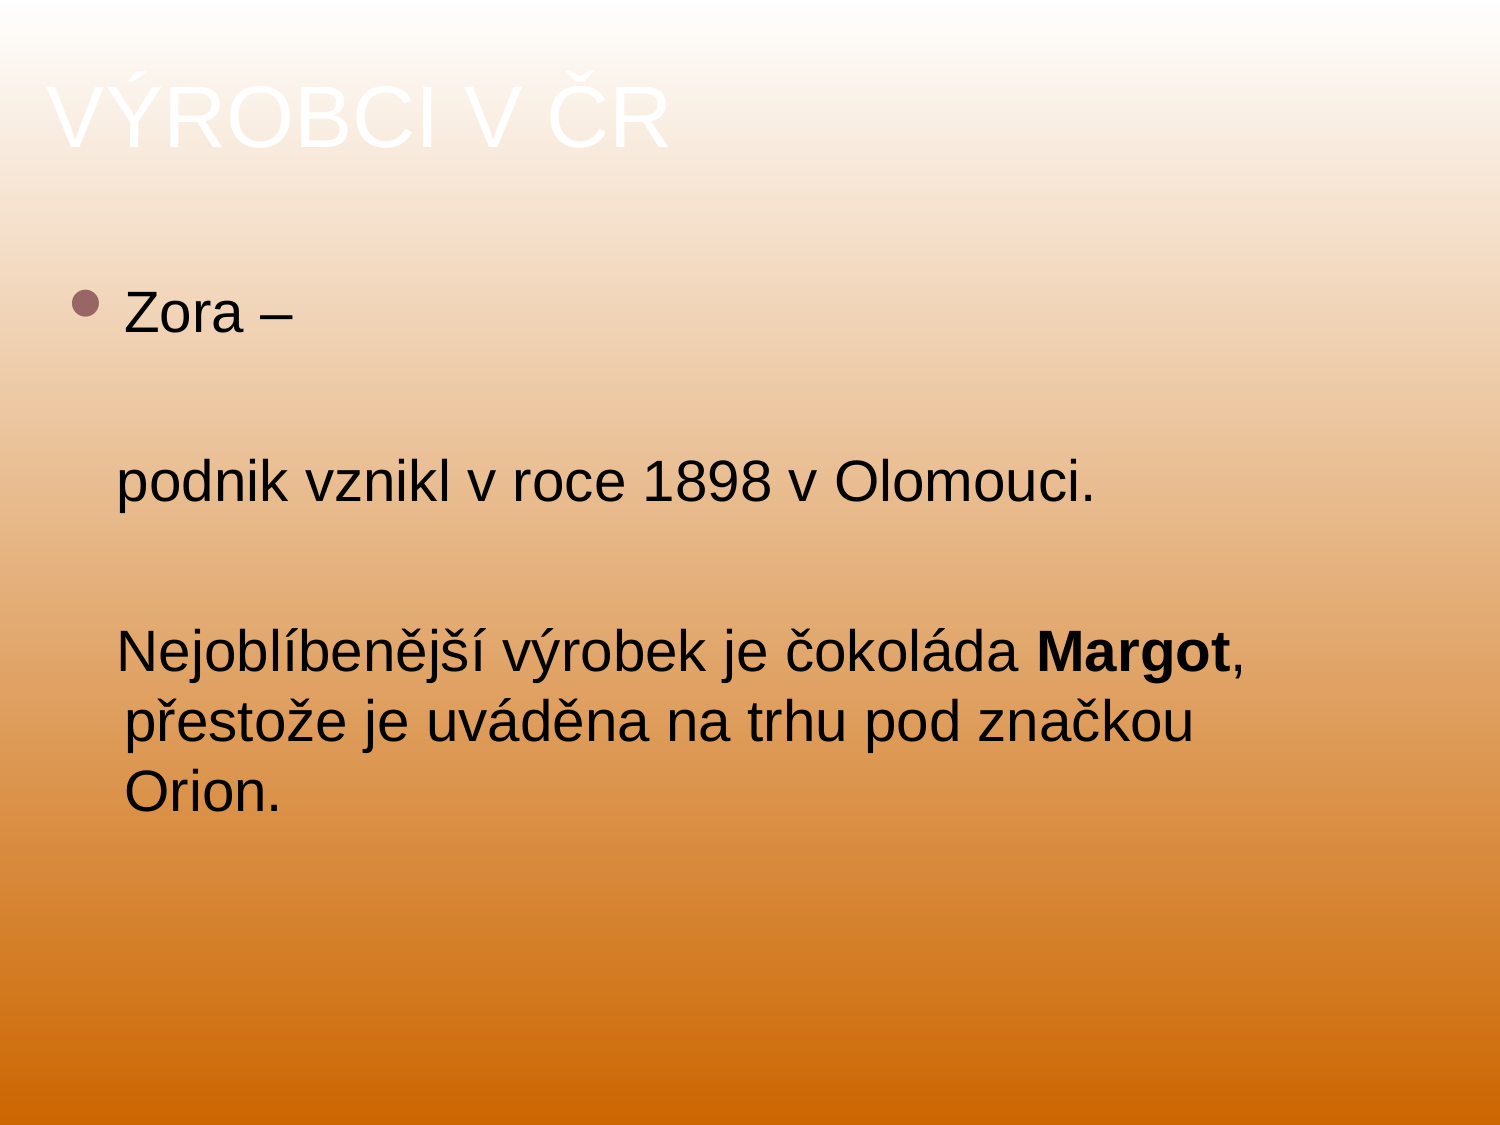

# VÝROBCI V ČR
Zora –
 podnik vznikl v roce 1898 v Olomouci.
 Nejoblíbenější výrobek je čokoláda Margot, přestože je uváděna na trhu pod značkou Orion.